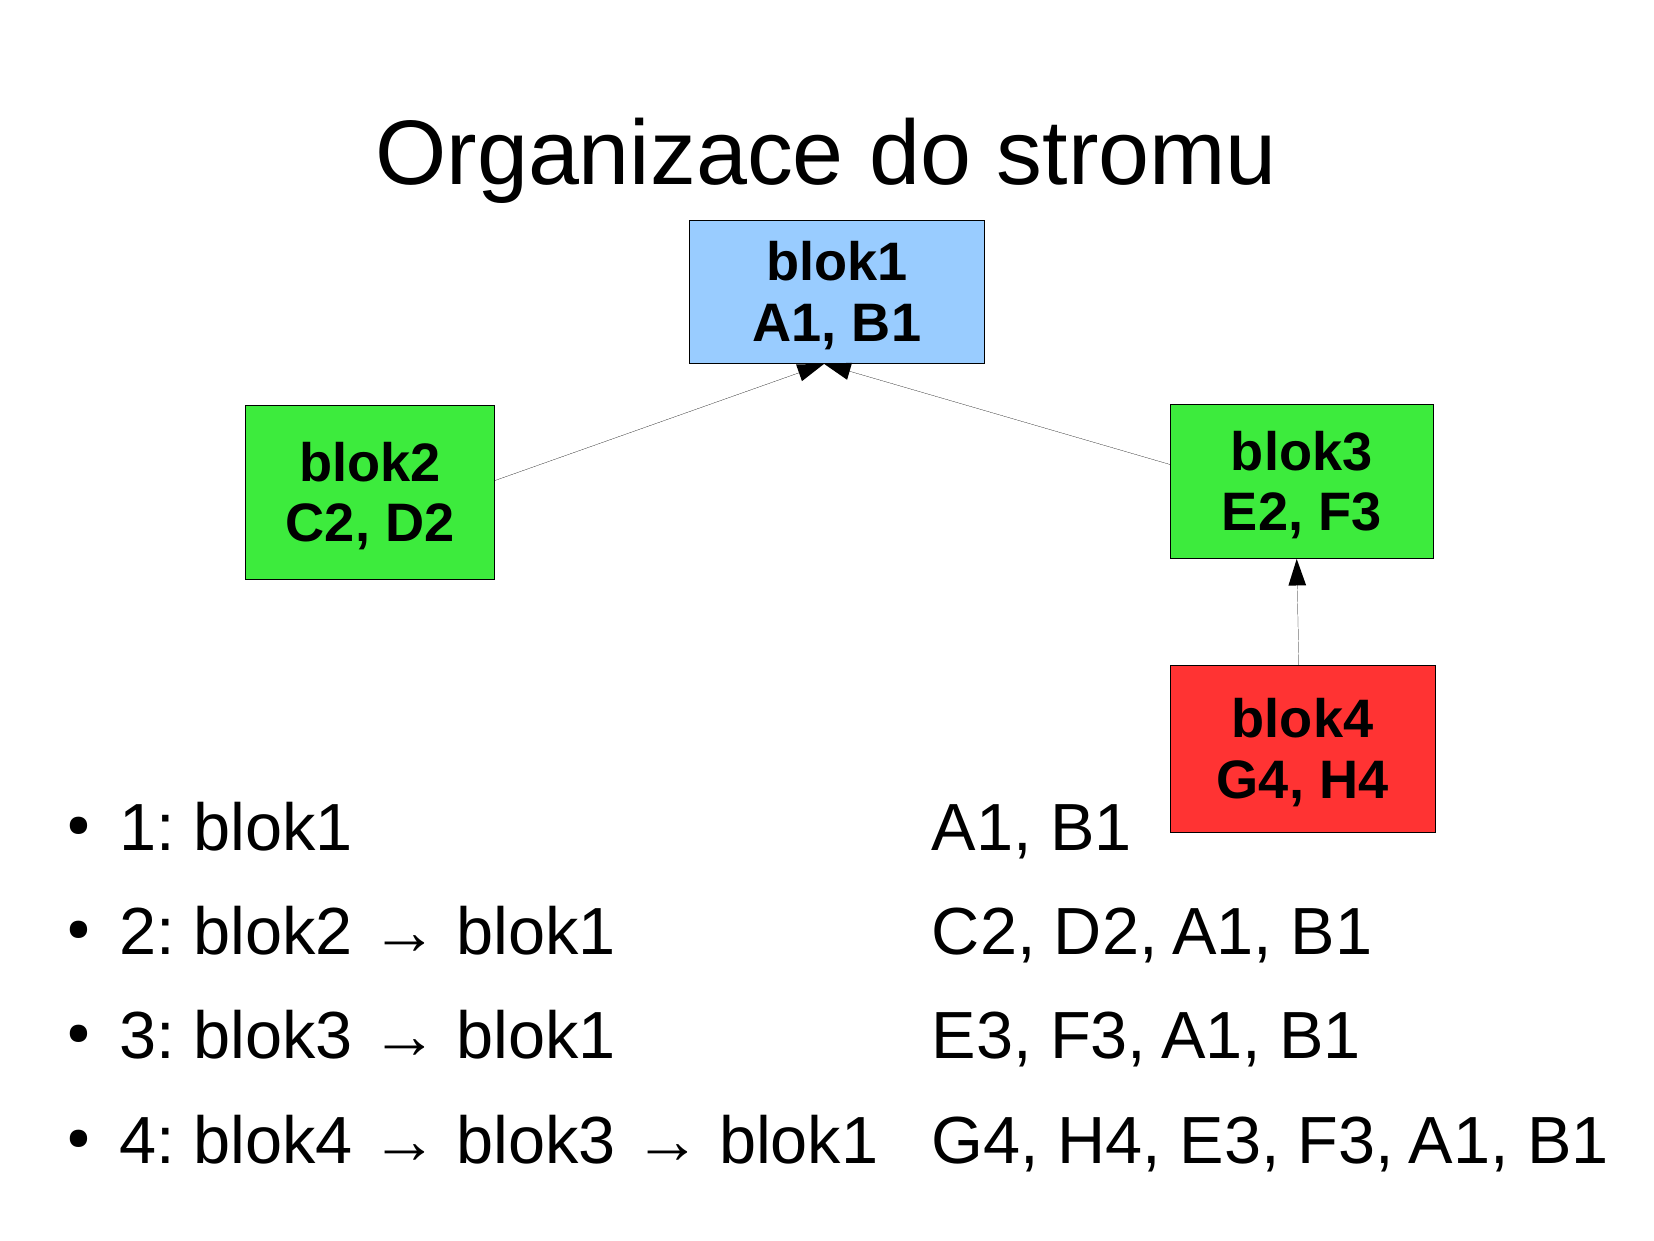

# Organizace do stromu
blok1
A1, B1
blok3
E2, F3
blok2
C2, D2
blok4
G4, H4
1: blok1								A1, B1
2: blok2 → blok1					C2, D2, A1, B1
3: blok3 → blok1					E3, F3, A1, B1
4: blok4 → blok3 → blok1	G4, H4, E3, F3, A1, B1